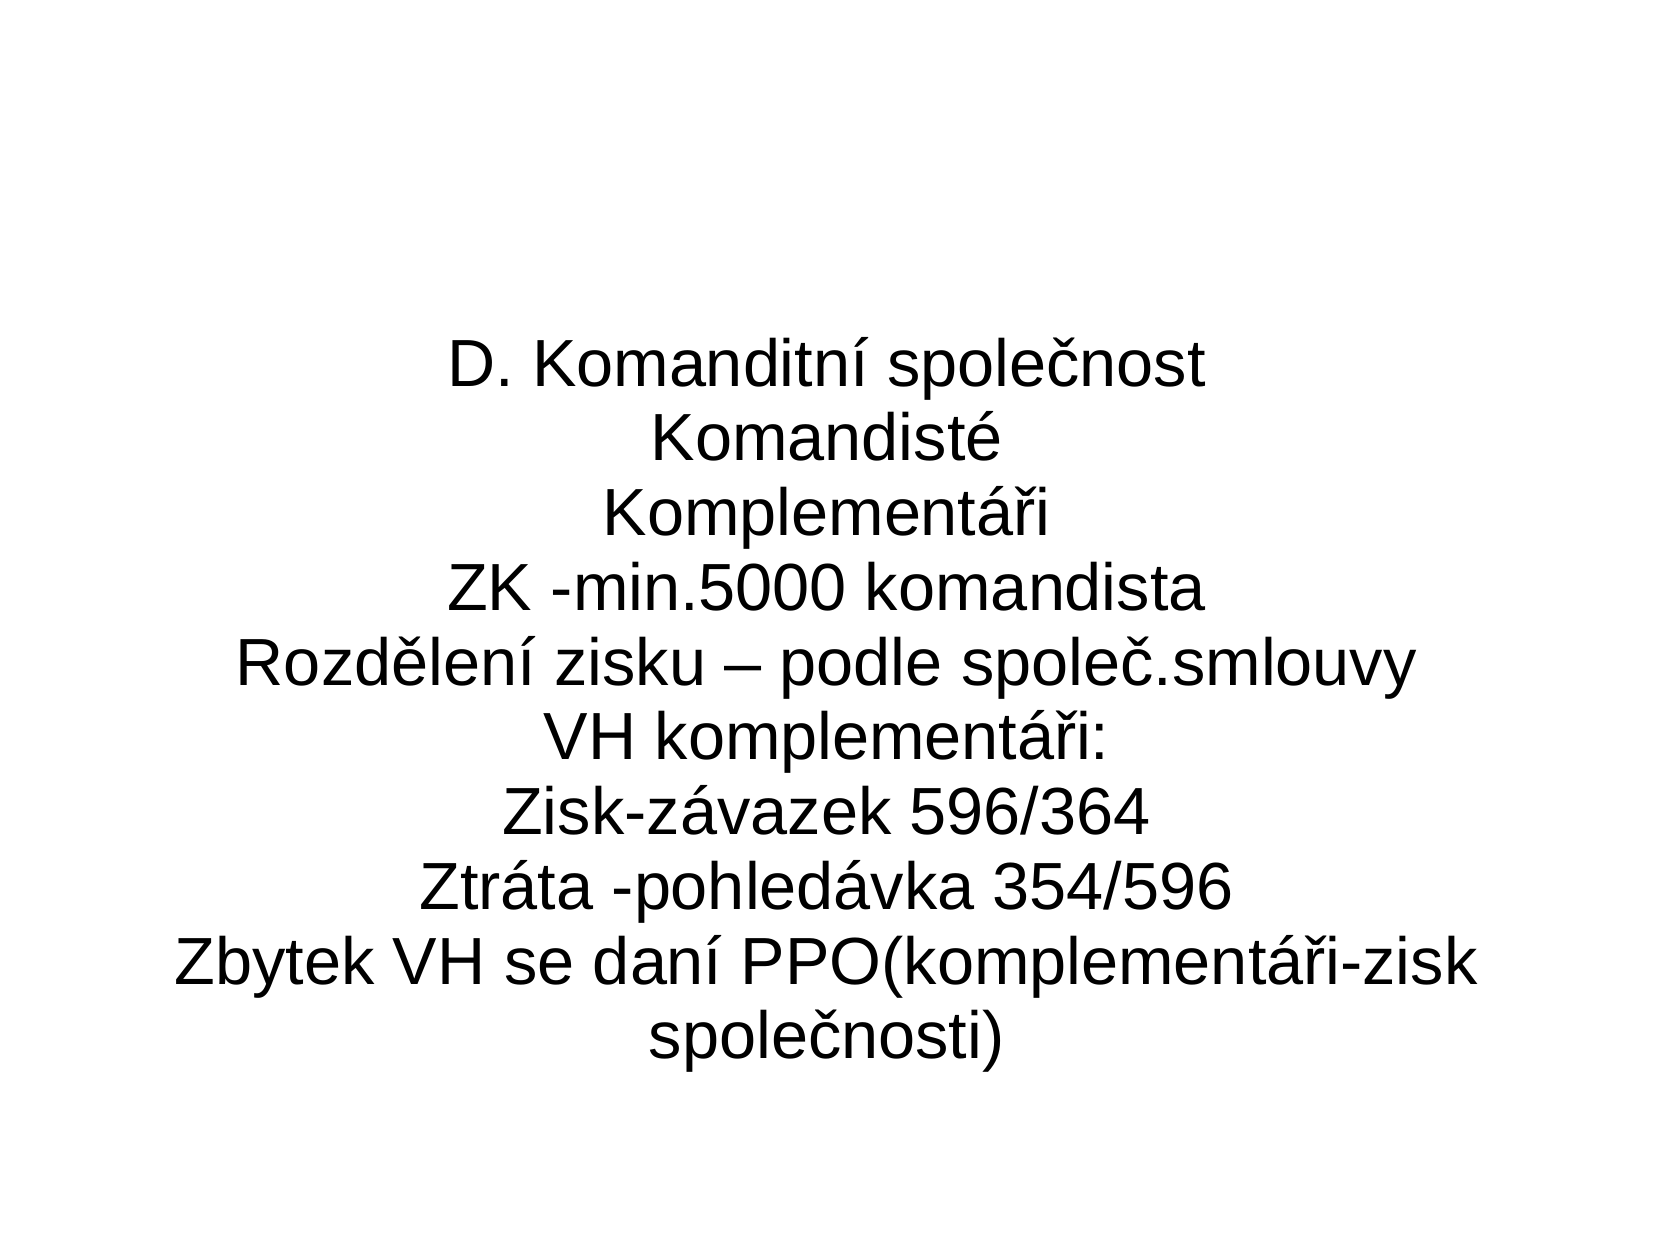

#
D. Komanditní společnost
Komandisté
Komplementáři
ZK -min.5000 komandista
Rozdělení zisku – podle společ.smlouvy
VH komplementáři:
Zisk-závazek 596/364
Ztráta -pohledávka 354/596
Zbytek VH se daní PPO(komplementáři-zisk
společnosti)